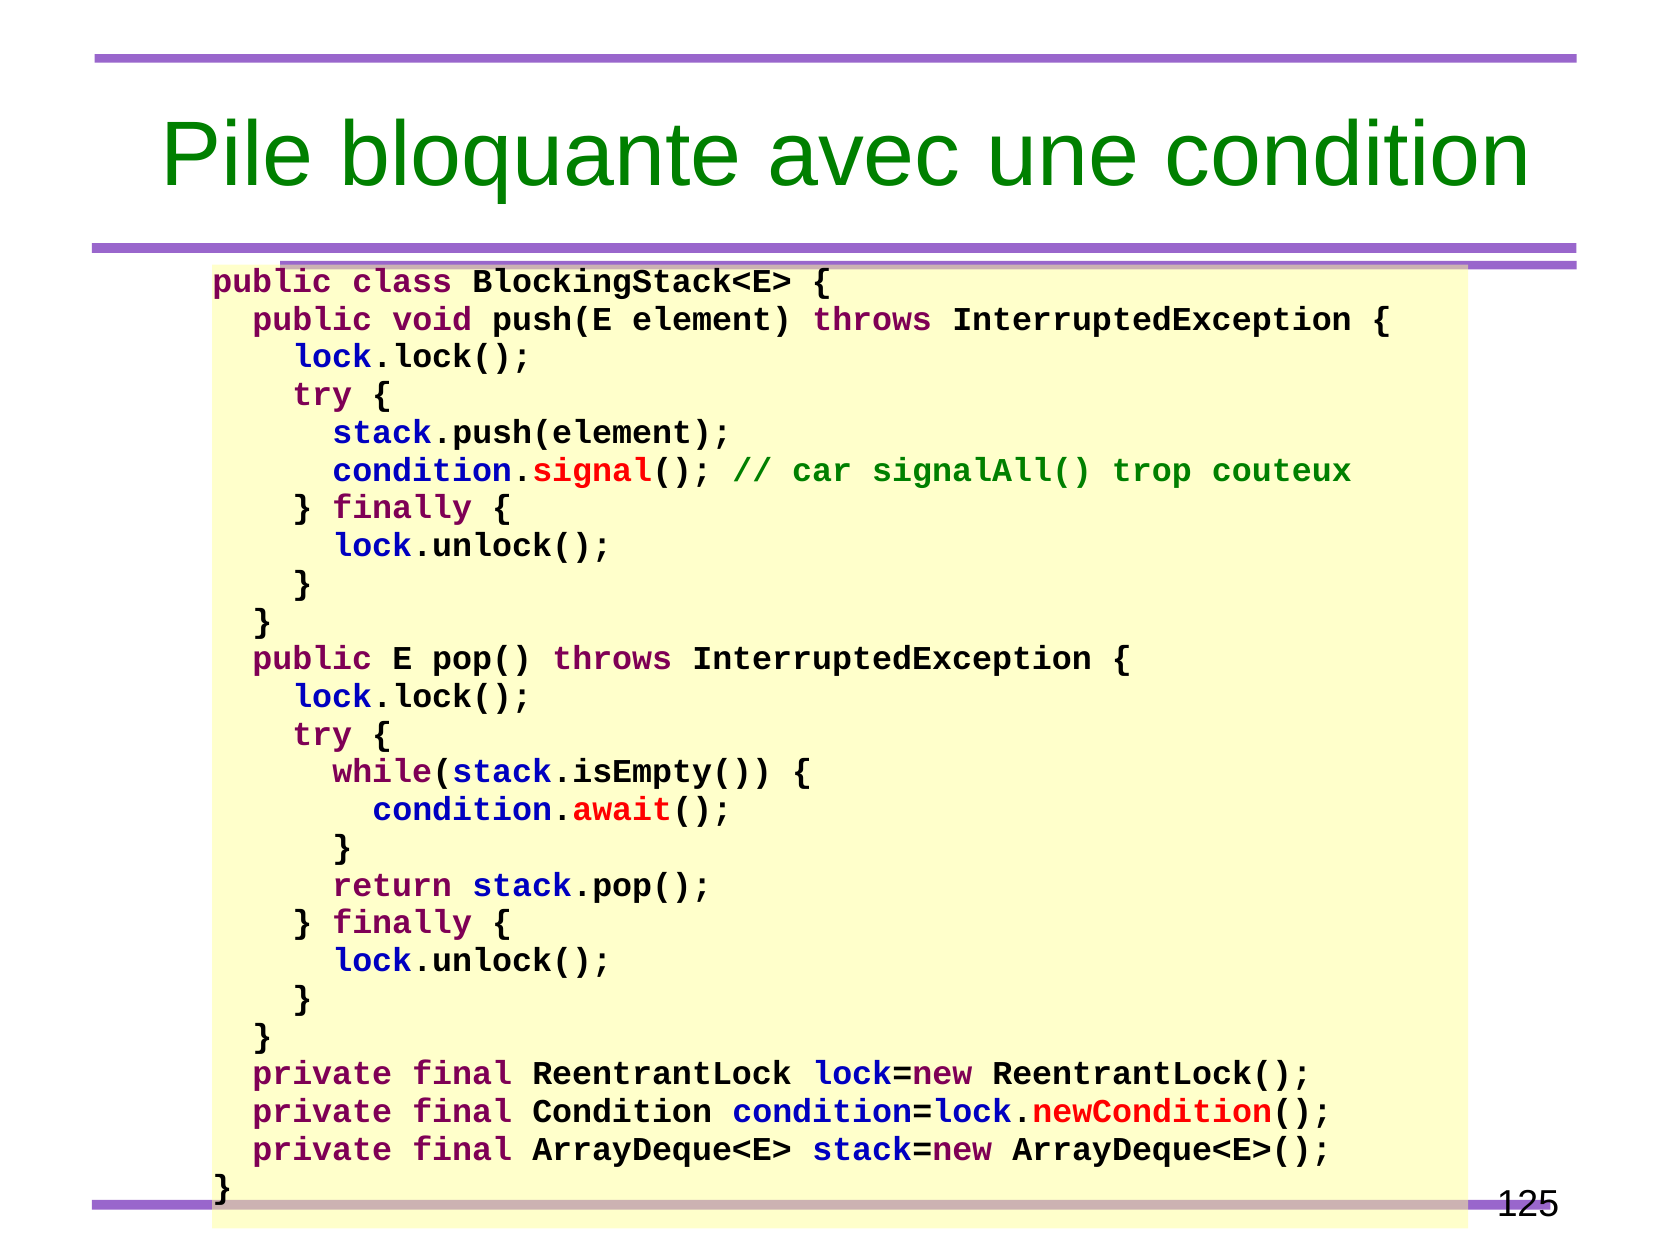

# Pile bloquante avec une condition
public class BlockingStack<E> {
 public void push(E element) throws InterruptedException {
 lock.lock();
 try {
 stack.push(element);
 condition.signal(); // car signalAll() trop couteux
 } finally {
 lock.unlock();
 }
 }
 public E pop() throws InterruptedException {
 lock.lock();
 try {
 while(stack.isEmpty()) {
 condition.await();
 }
 return stack.pop();
 } finally {
 lock.unlock();
 }
 }
 private final ReentrantLock lock=new ReentrantLock();
 private final Condition condition=lock.newCondition();
 private final ArrayDeque<E> stack=new ArrayDeque<E>();
}